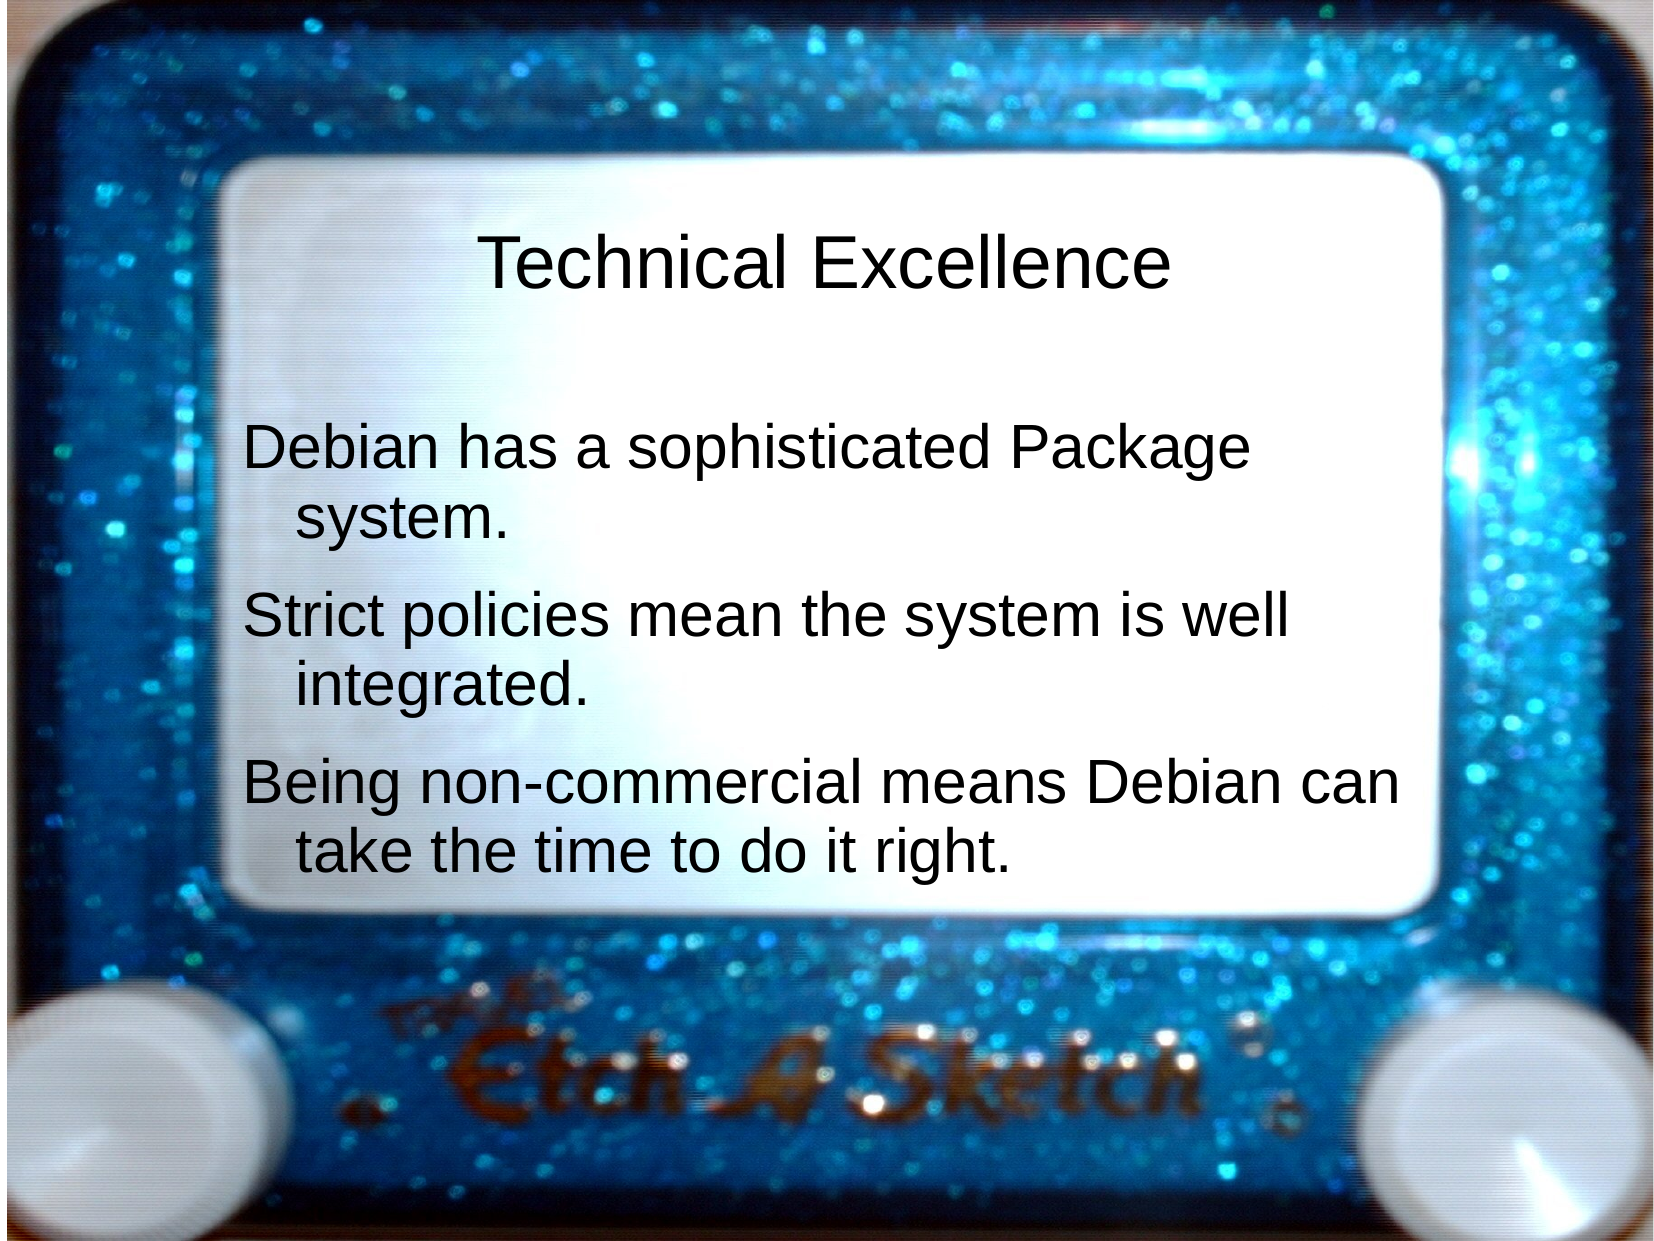

# Technical Excellence
Debian has a sophisticated Package system.
Strict policies mean the system is well integrated.
Being non-commercial means Debian can take the time to do it right.